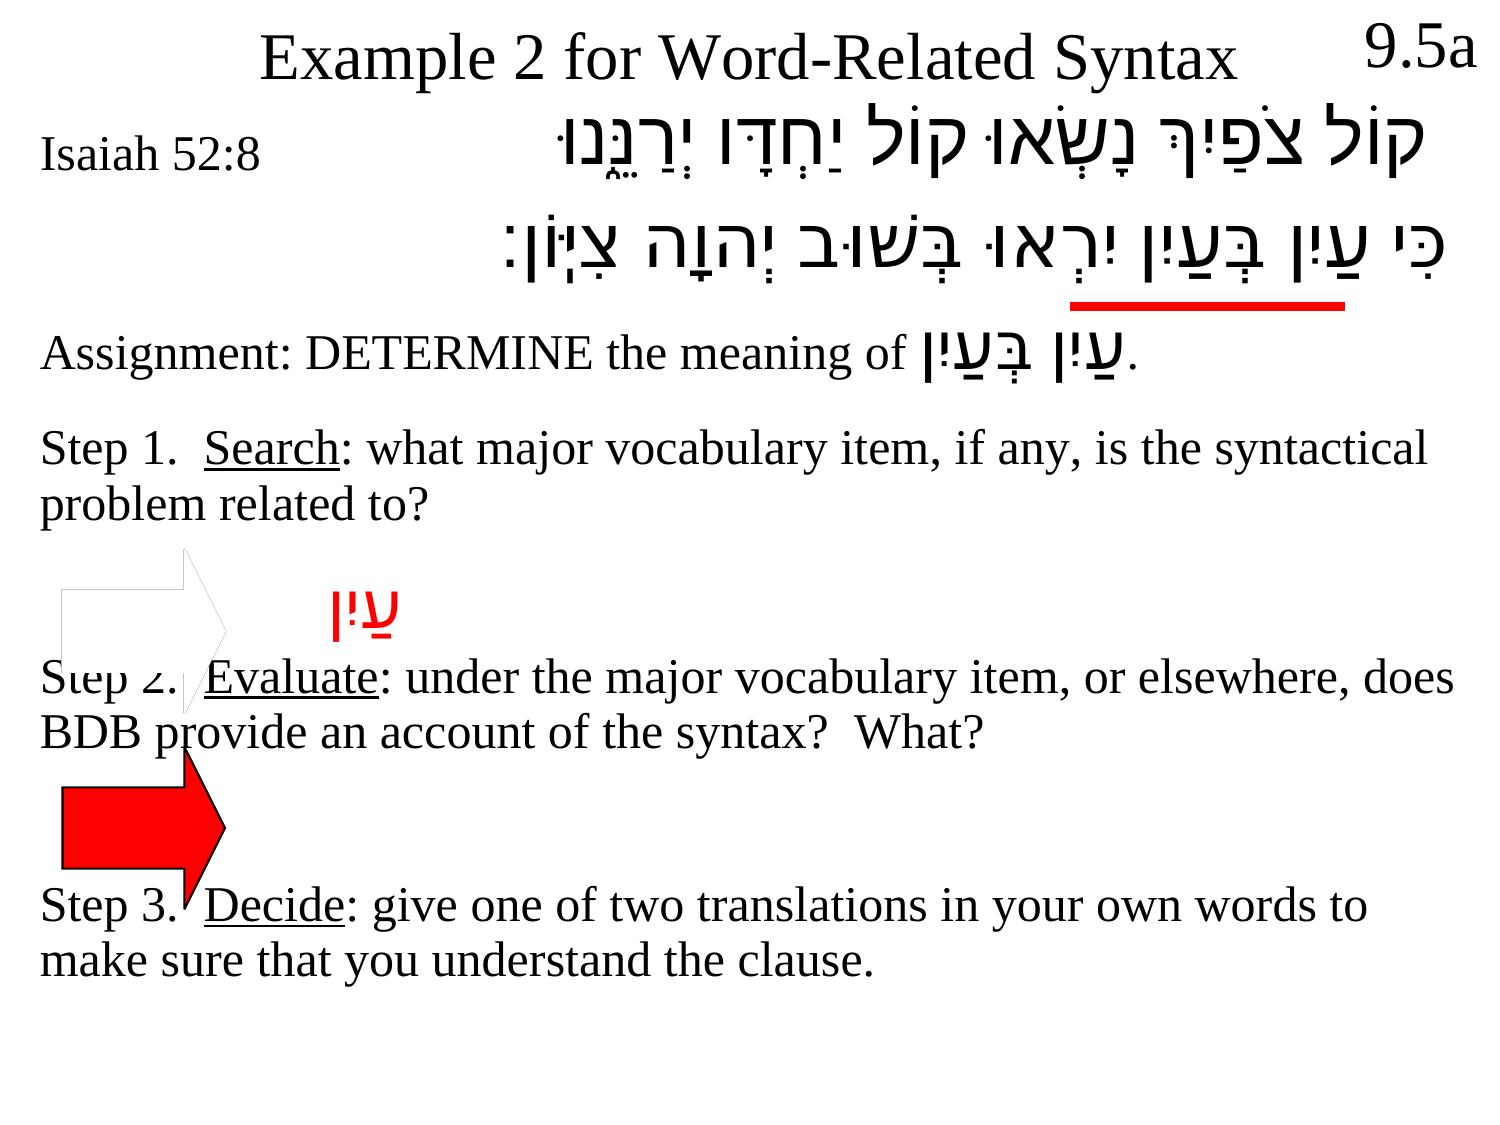

9.5a
Example 2 for Word-Related Syntax
Isaiah 52:8
Assignment: DETERMINE the meaning of עַיִן בְּעַיִן.
Step 1. Search: what major vocabulary item, if any, is the syntactical problem related to?
Step 2. Evaluate: under the major vocabulary item, or elsewhere, does BDB provide an account of the syntax? What?
Step 3. Decide: give one of two translations in your own words to make sure that you understand the clause.
 קוֹל צֹפַיִךְ נָשְׂאוּ קוֹל יַחְדָּו יְרַנֵּ֑נוּ
 כִּי עַיִן בְּעַיִן יִרְאוּ בְּשׁוּב יְהוָה צִיּֽוֹן׃
עַיִן